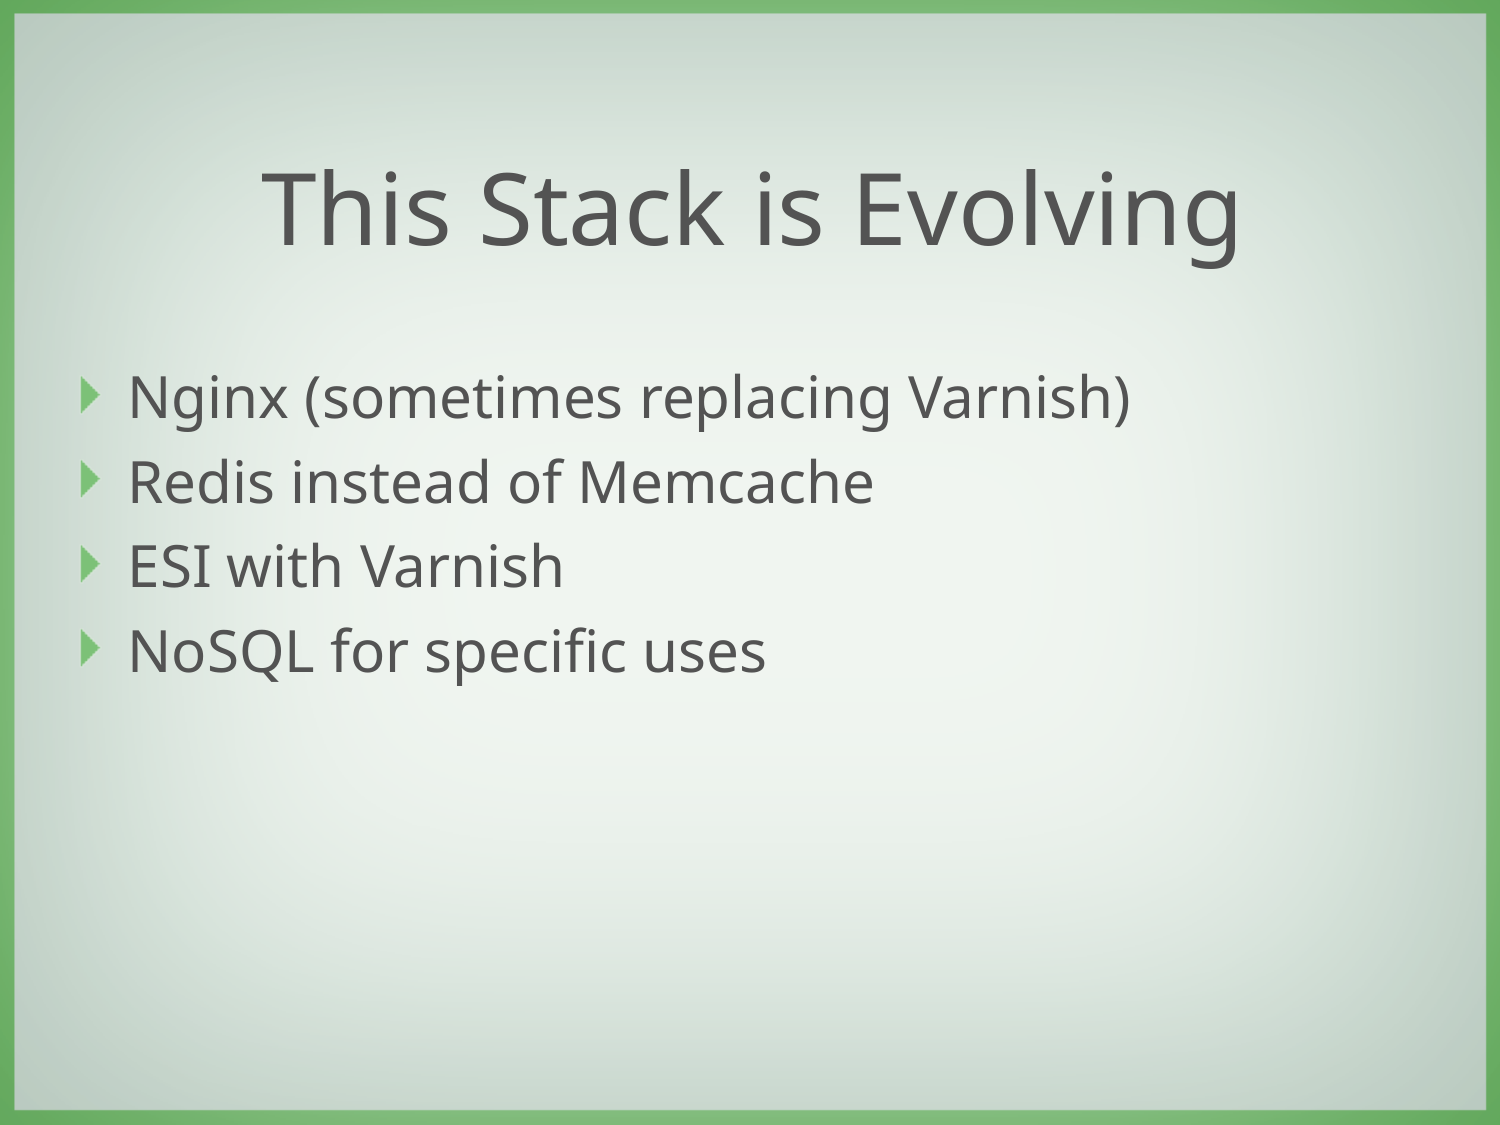

# This Stack is Evolving
Nginx (sometimes replacing Varnish)
Redis instead of Memcache
ESI with Varnish
NoSQL for specific uses